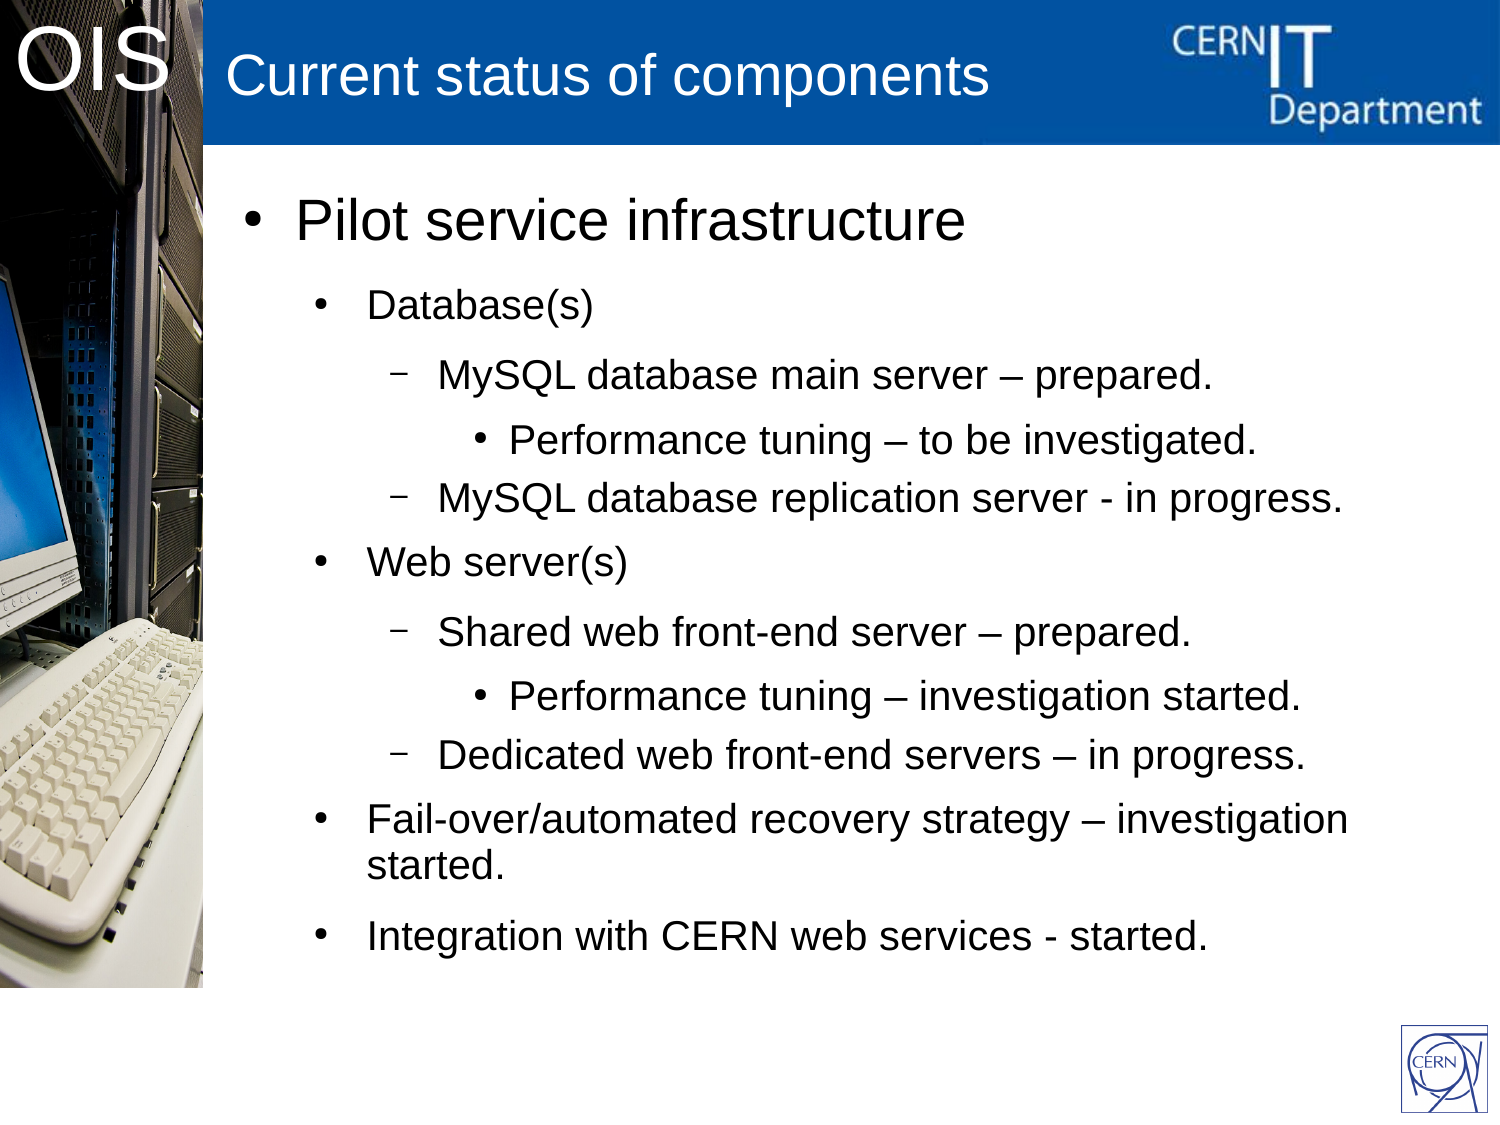

# Current status of components
Pilot service infrastructure
Database(s)
MySQL database main server – prepared.
Performance tuning – to be investigated.
MySQL database replication server - in progress.
Web server(s)
Shared web front-end server – prepared.
Performance tuning – investigation started.
Dedicated web front-end servers – in progress.
Fail-over/automated recovery strategy – investigation started.
Integration with CERN web services - started.